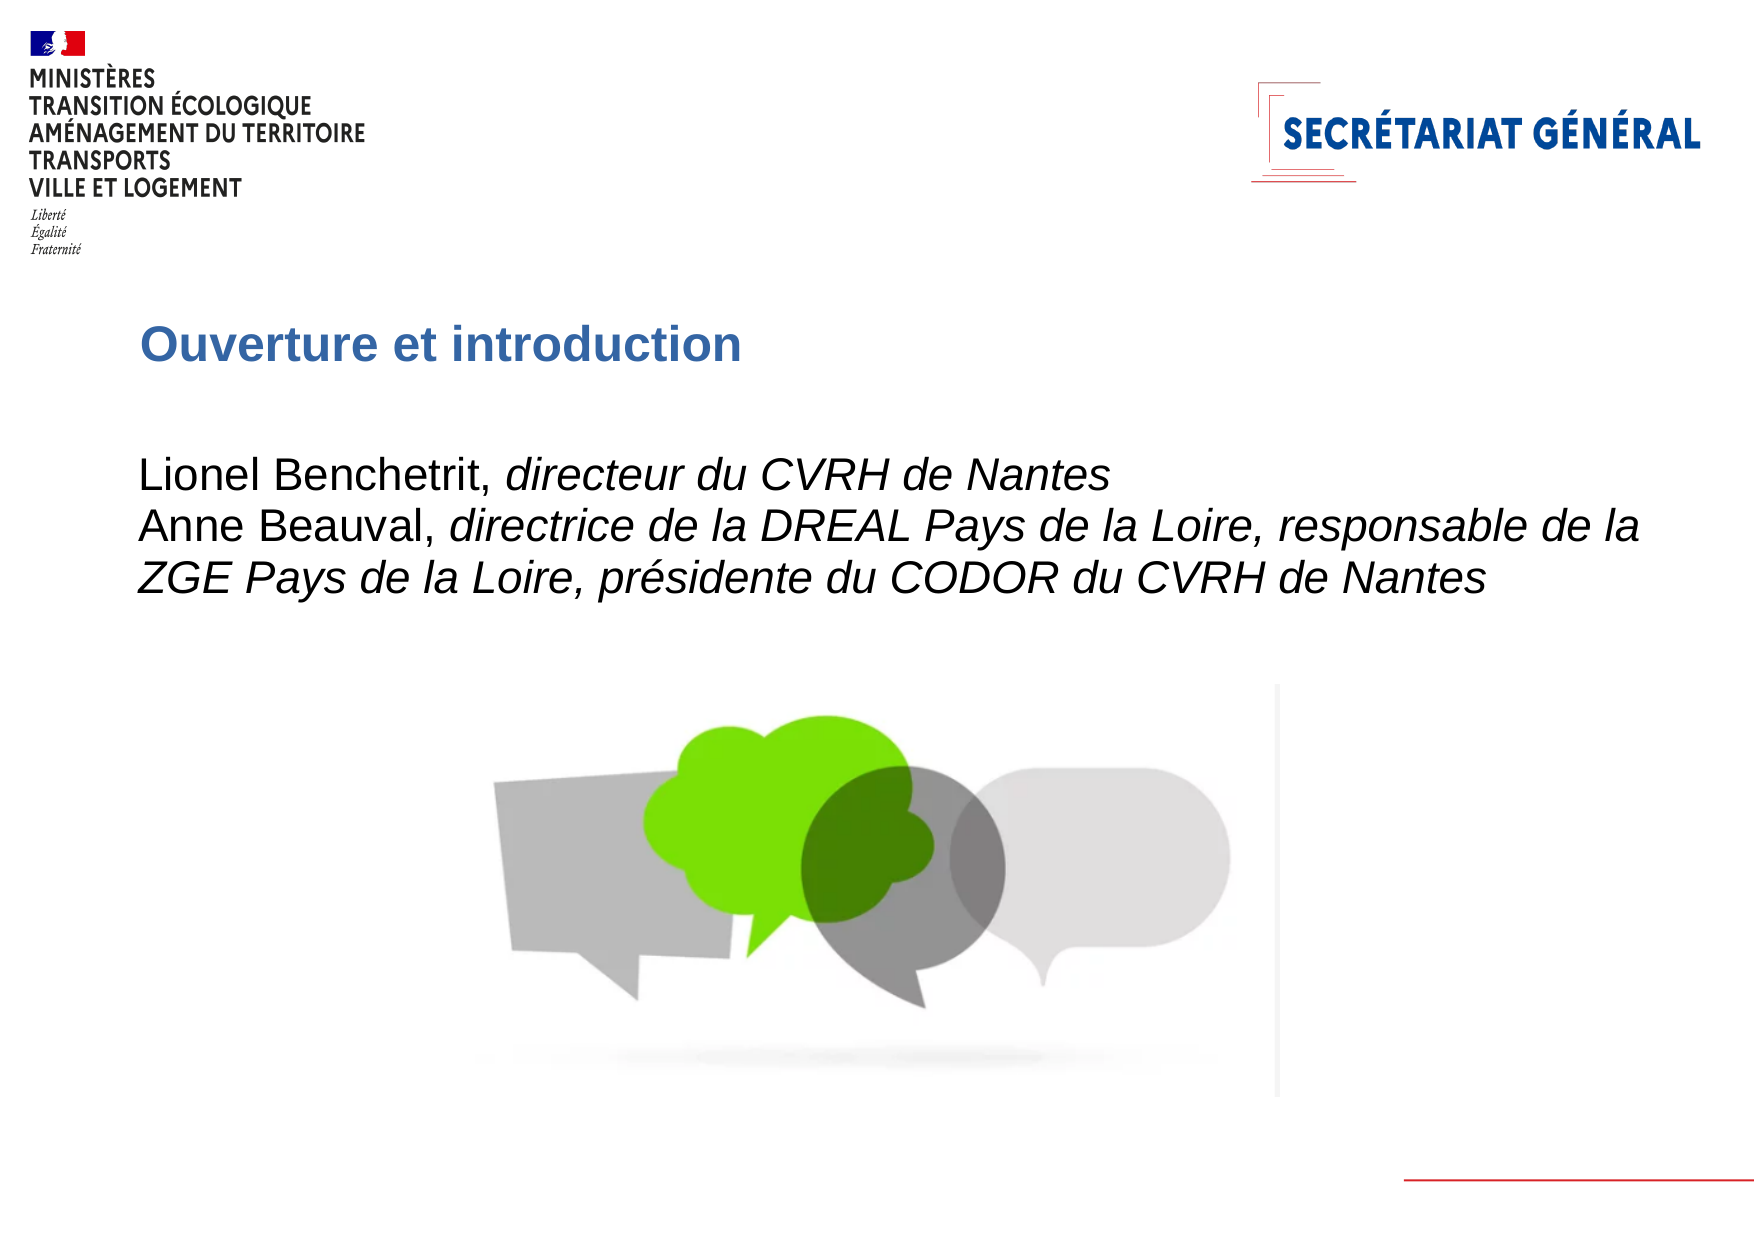

Ouverture et introduction
Lionel Benchetrit, directeur du CVRH de Nantes
Anne Beauval, directrice de la DREAL Pays de la Loire, responsable de la ZGE Pays de la Loire, présidente du CODOR du CVRH de Nantes